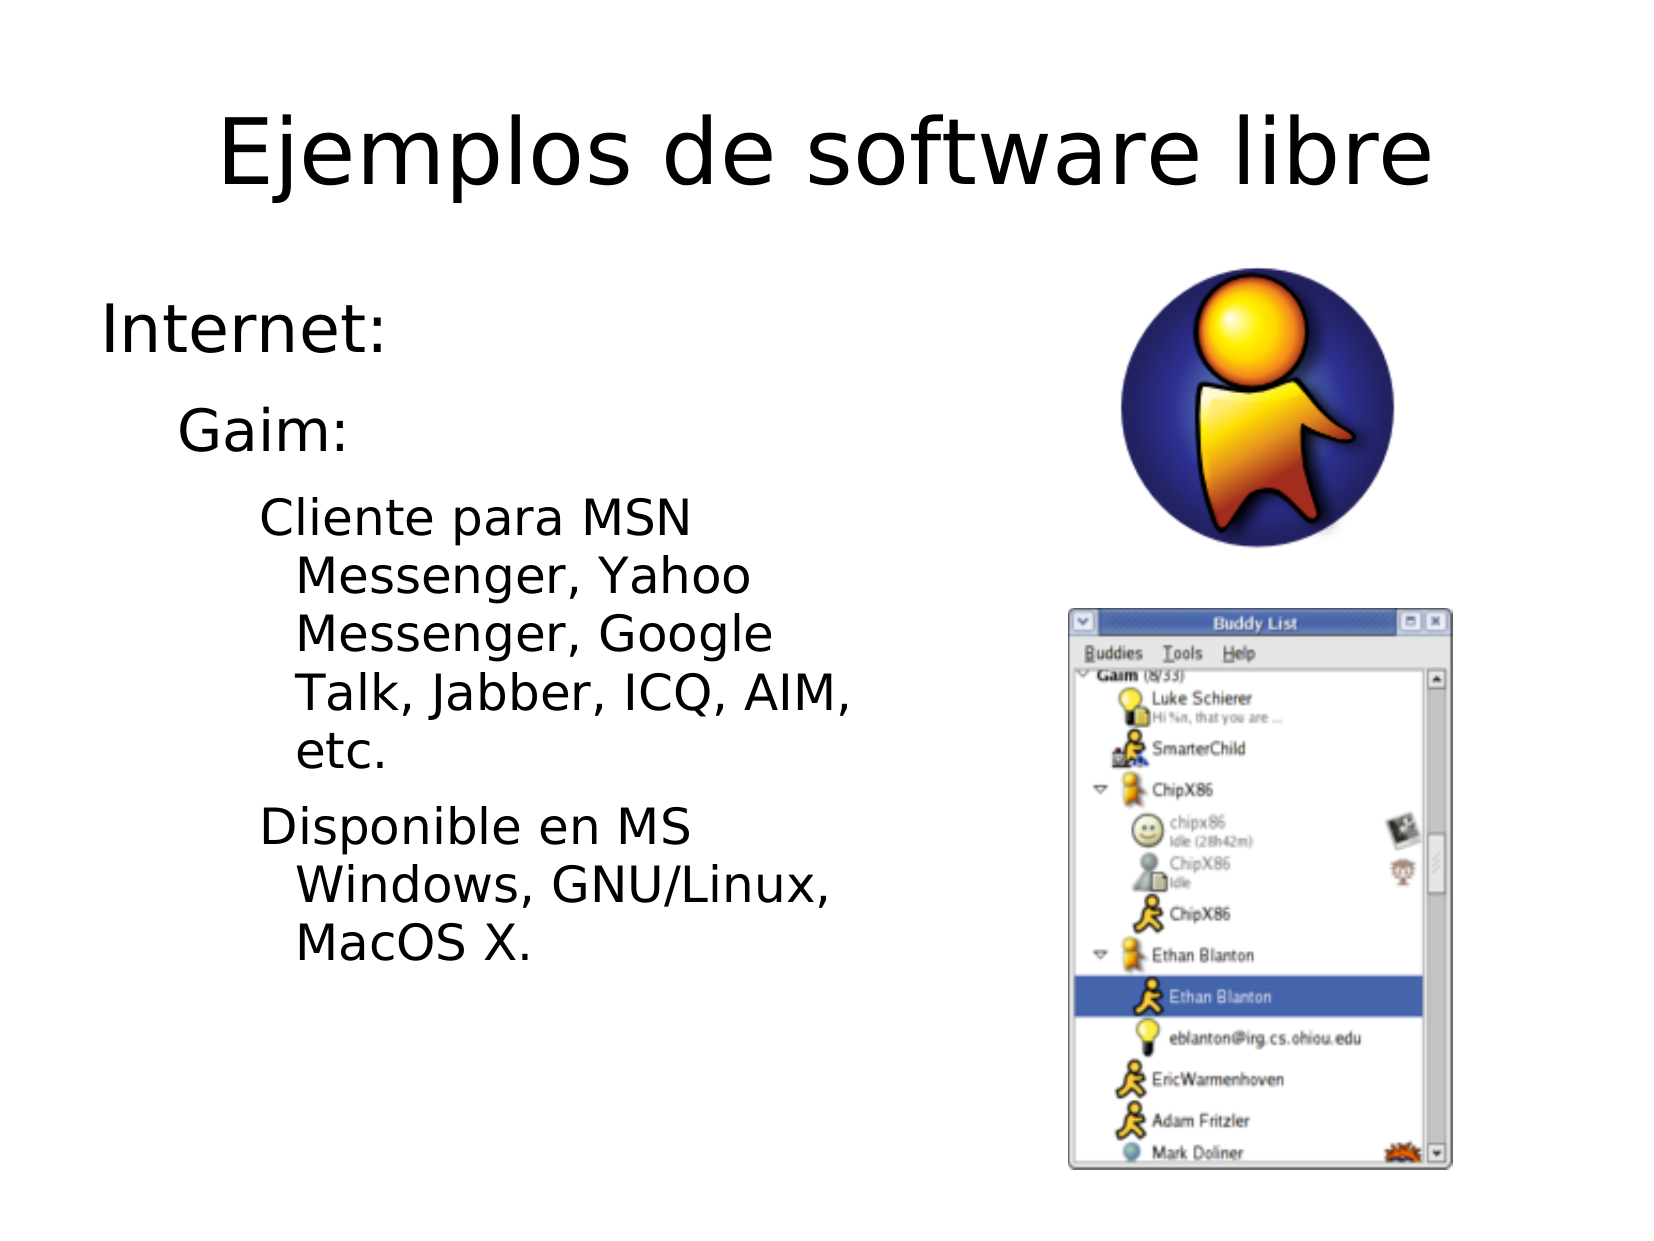

# Ejemplos de software libre
Internet:
Gaim:
Cliente para MSN Messenger, Yahoo Messenger, Google Talk, Jabber, ICQ, AIM, etc.
Disponible en MS Windows, GNU/Linux, MacOS X.